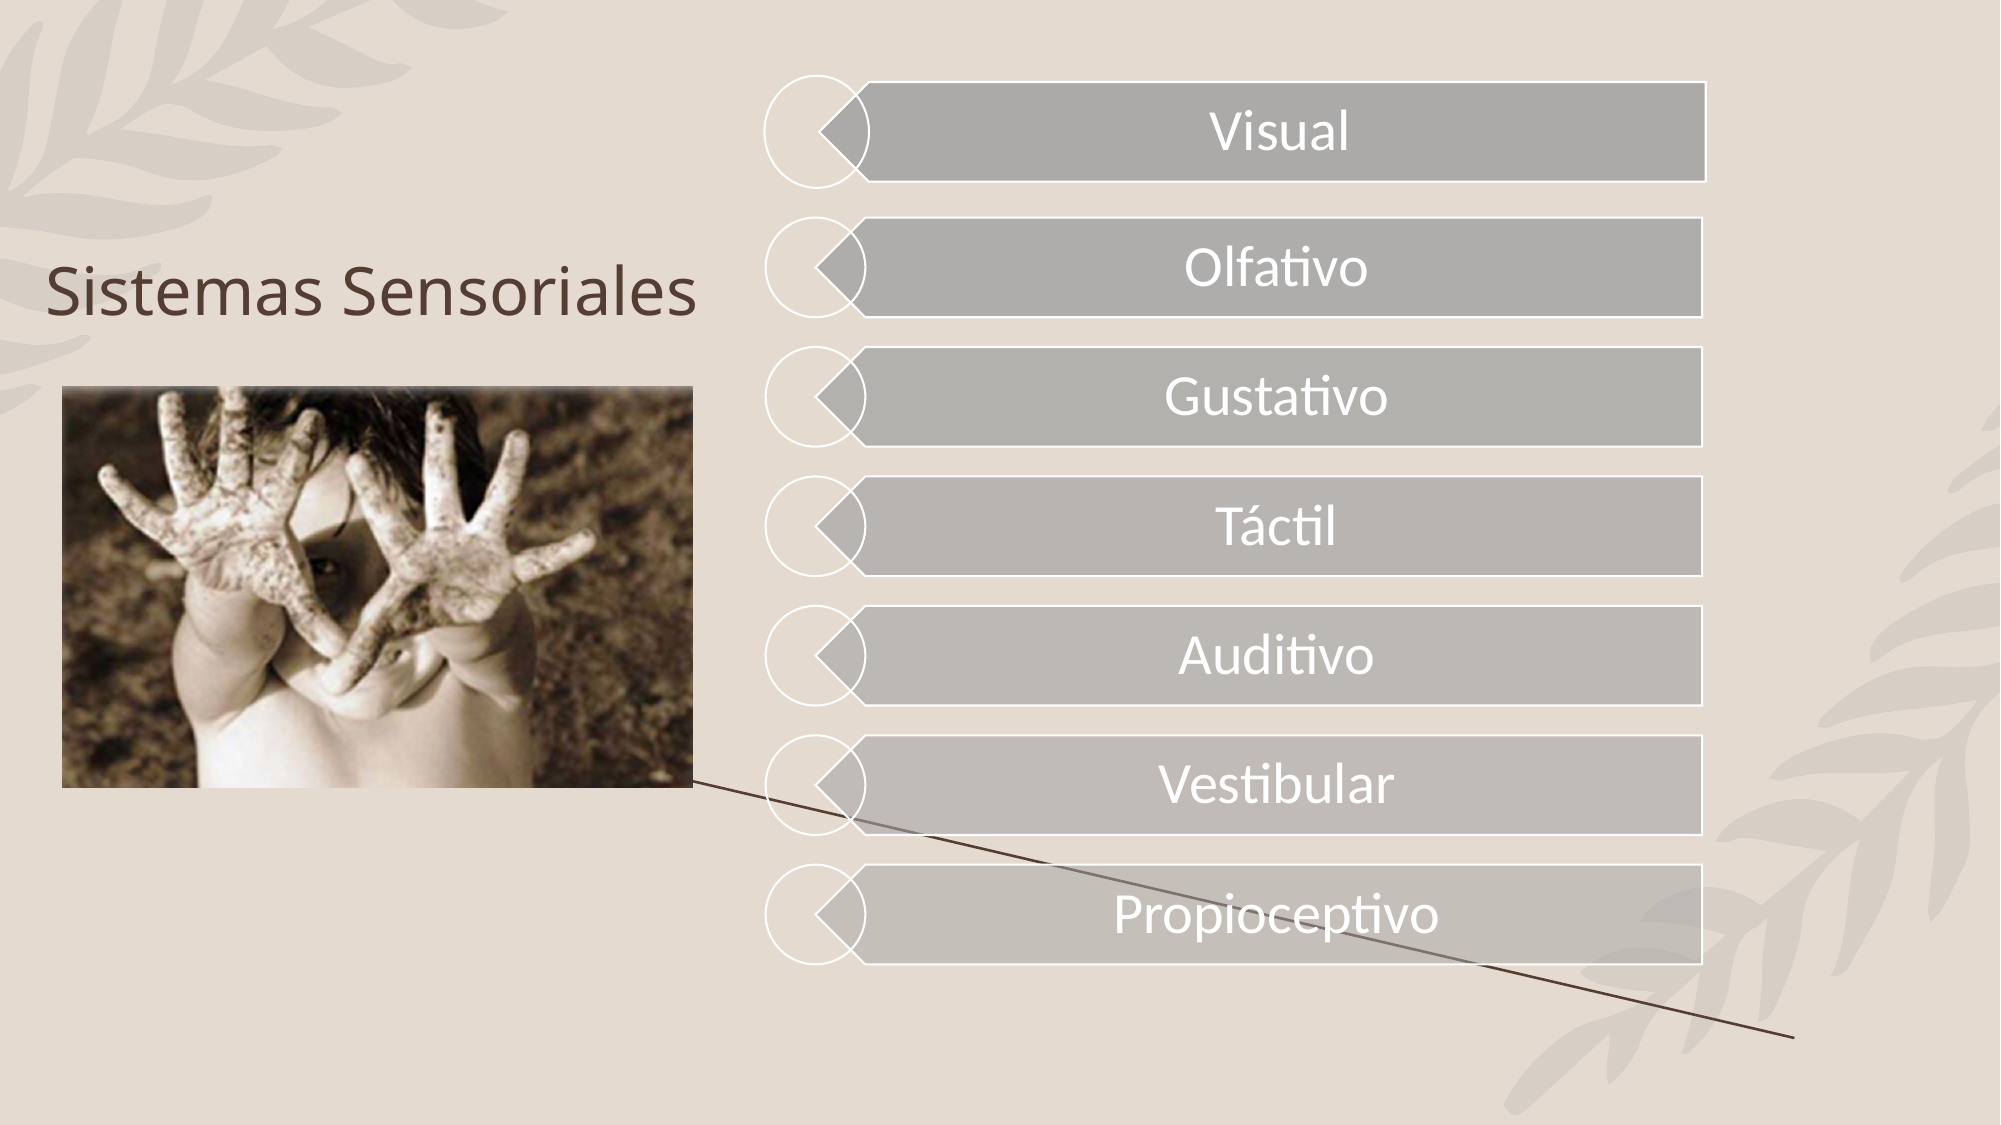

Visual
Olfativo
Gustativo
Táctil
Auditivo
Vestibular
Propioceptivo
# Sistemas Sensoriales